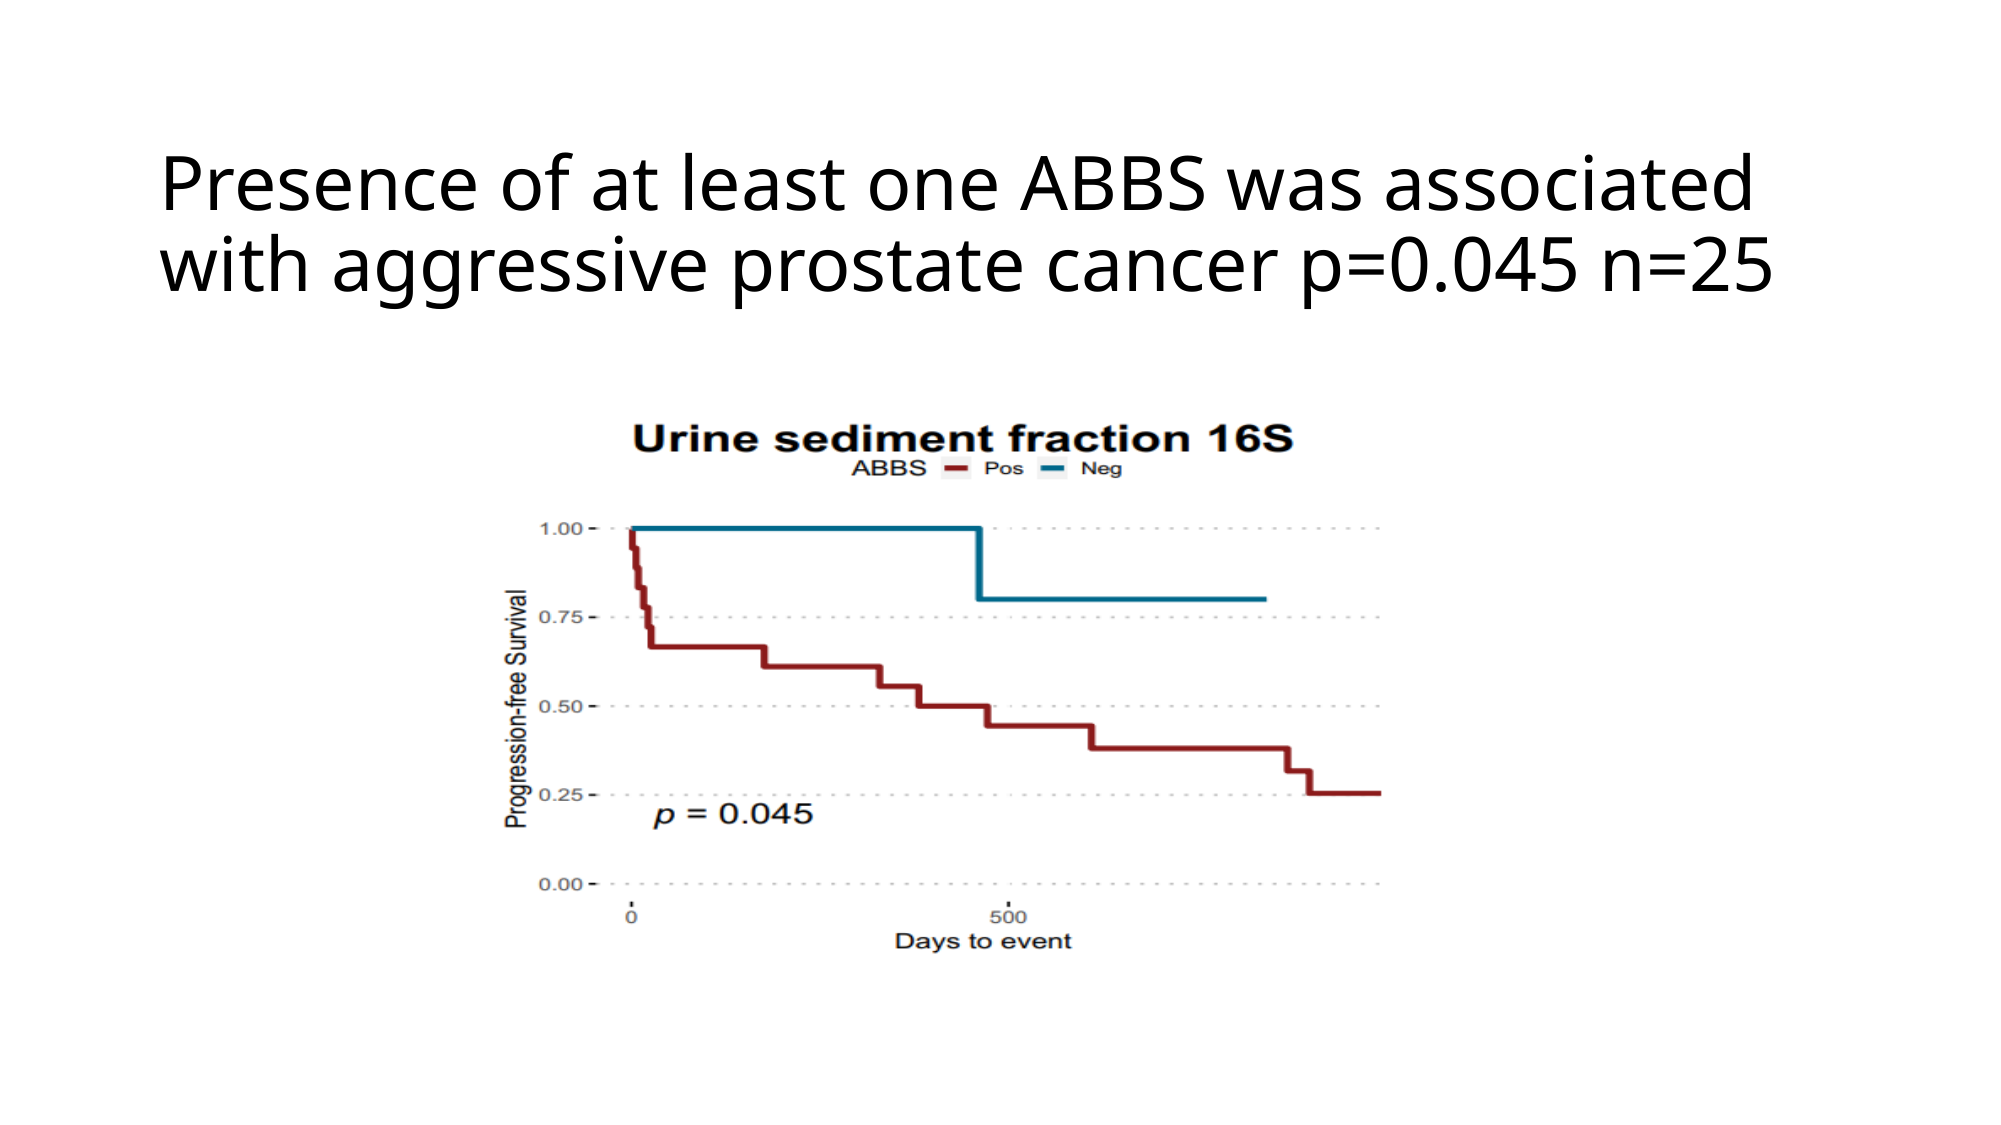

# Presence of at least one ABBS was associated with aggressive prostate cancer p=0.045 n=25